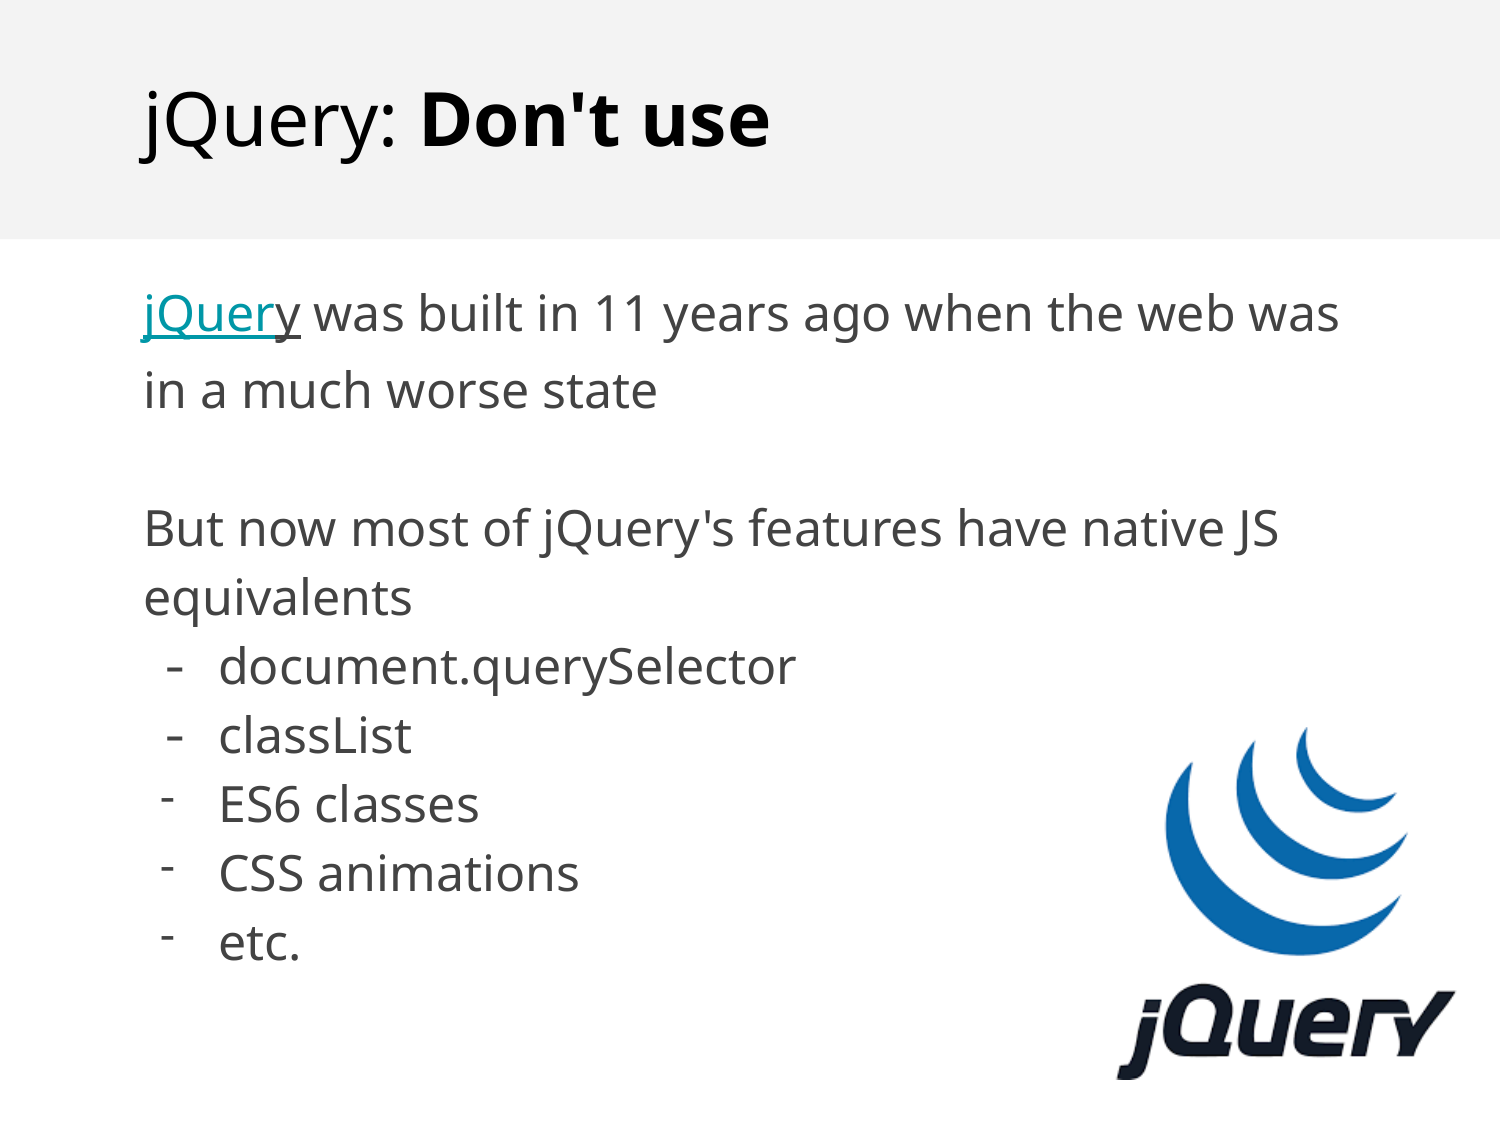

# jQuery: Don't use
jQuery was built in 11 years ago when the web was in a much worse state
But now most of jQuery's features have native JS equivalents
document.querySelector
classList
ES6 classes
CSS animations
etc.